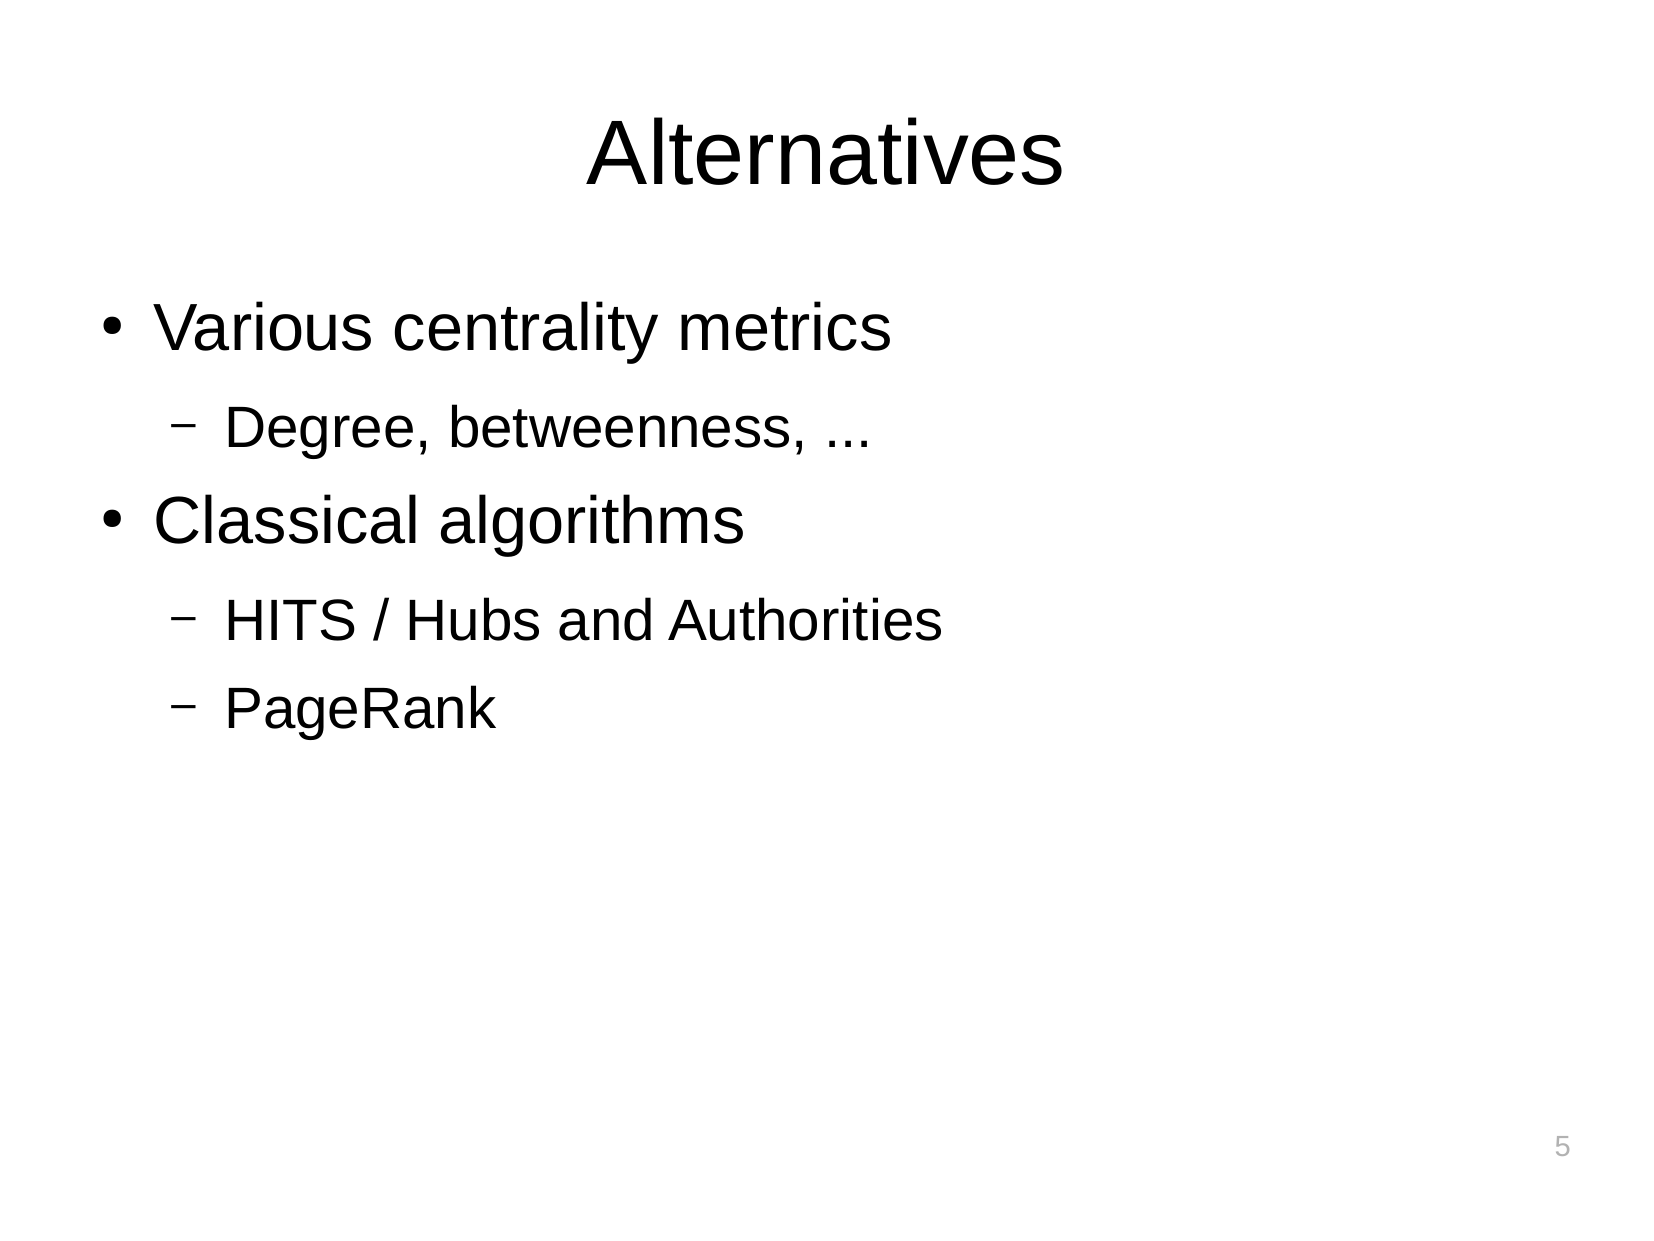

# Alternatives
Various centrality metrics
Degree, betweenness, ...
Classical algorithms
HITS / Hubs and Authorities
PageRank
5